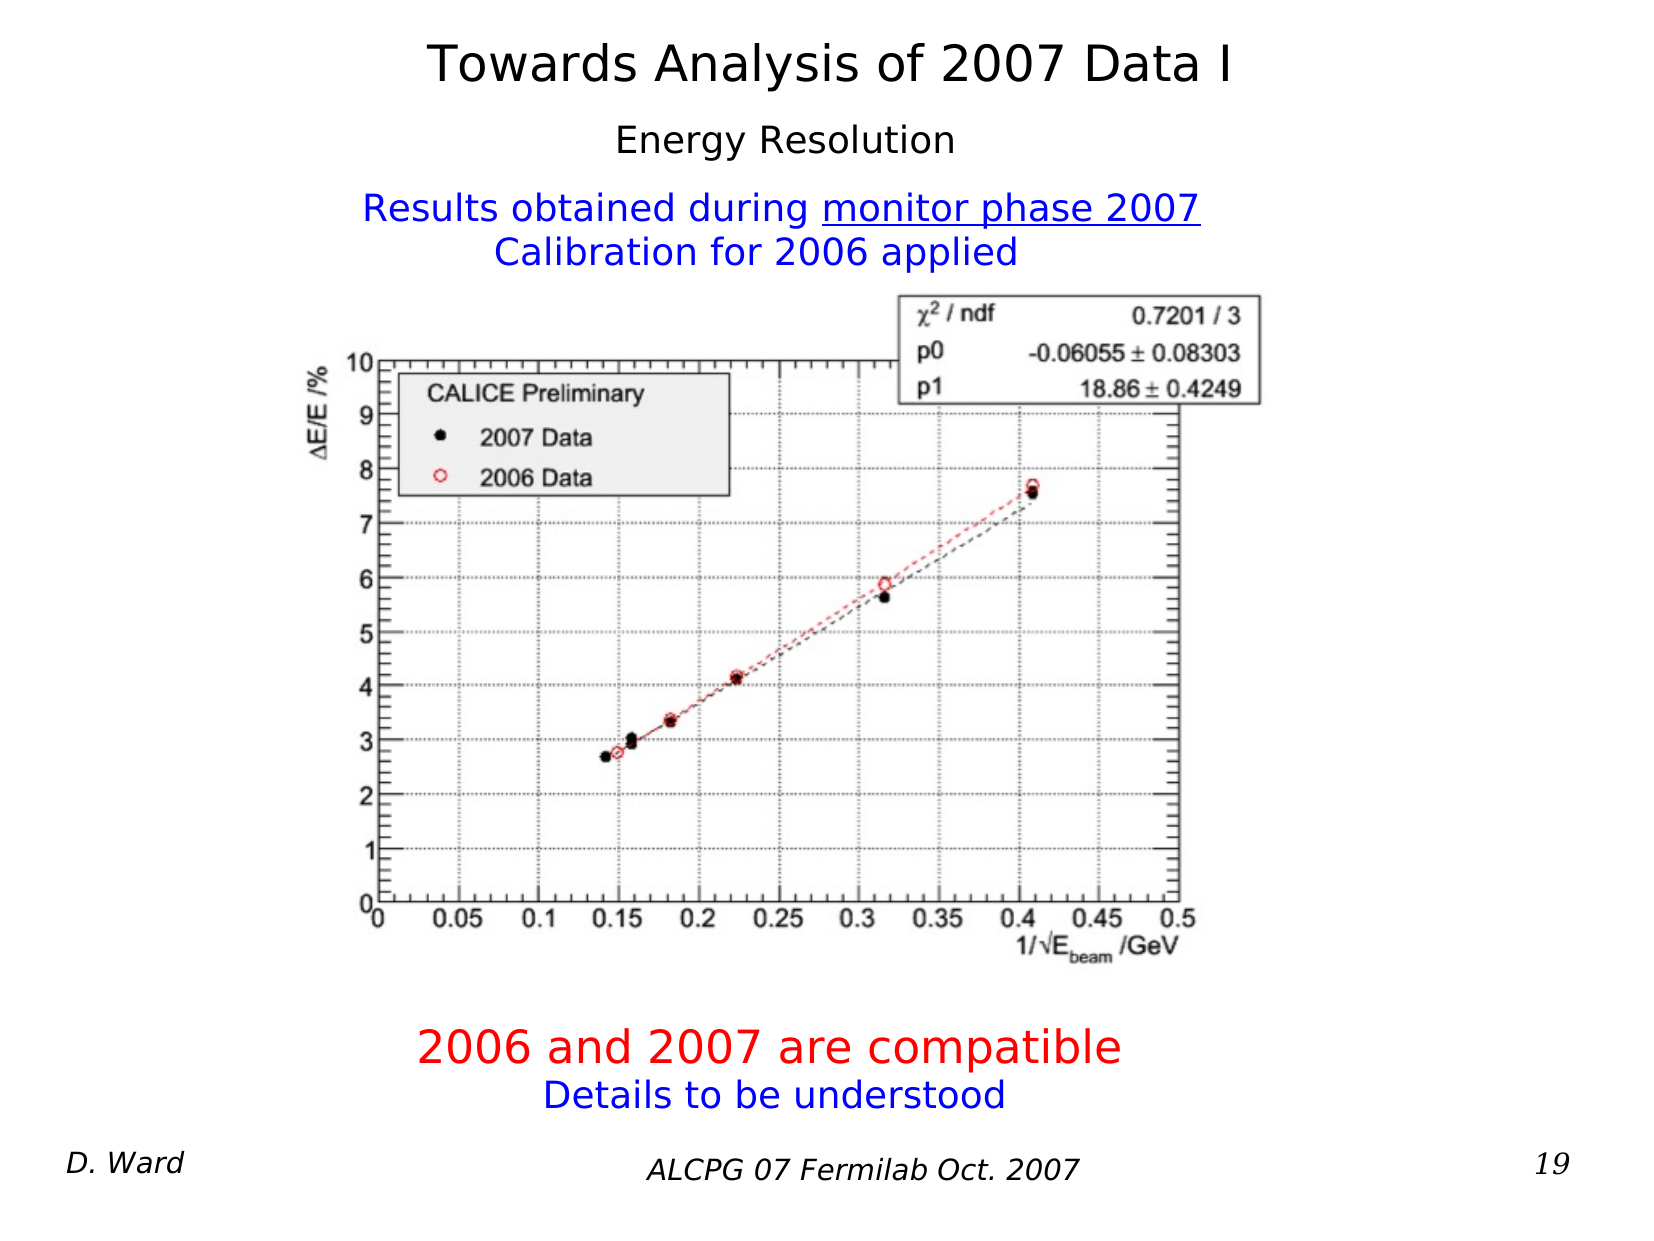

Towards Analysis of 2007 Data I
Energy Resolution
Results obtained during monitor phase 2007
 Calibration for 2006 applied
 2006 and 2007 are compatible
 Details to be understood
June 1st, 2007
D. Ward
19
LCWS 2007 ----- Hamburg ----- A.-M. Magnan (IC London)